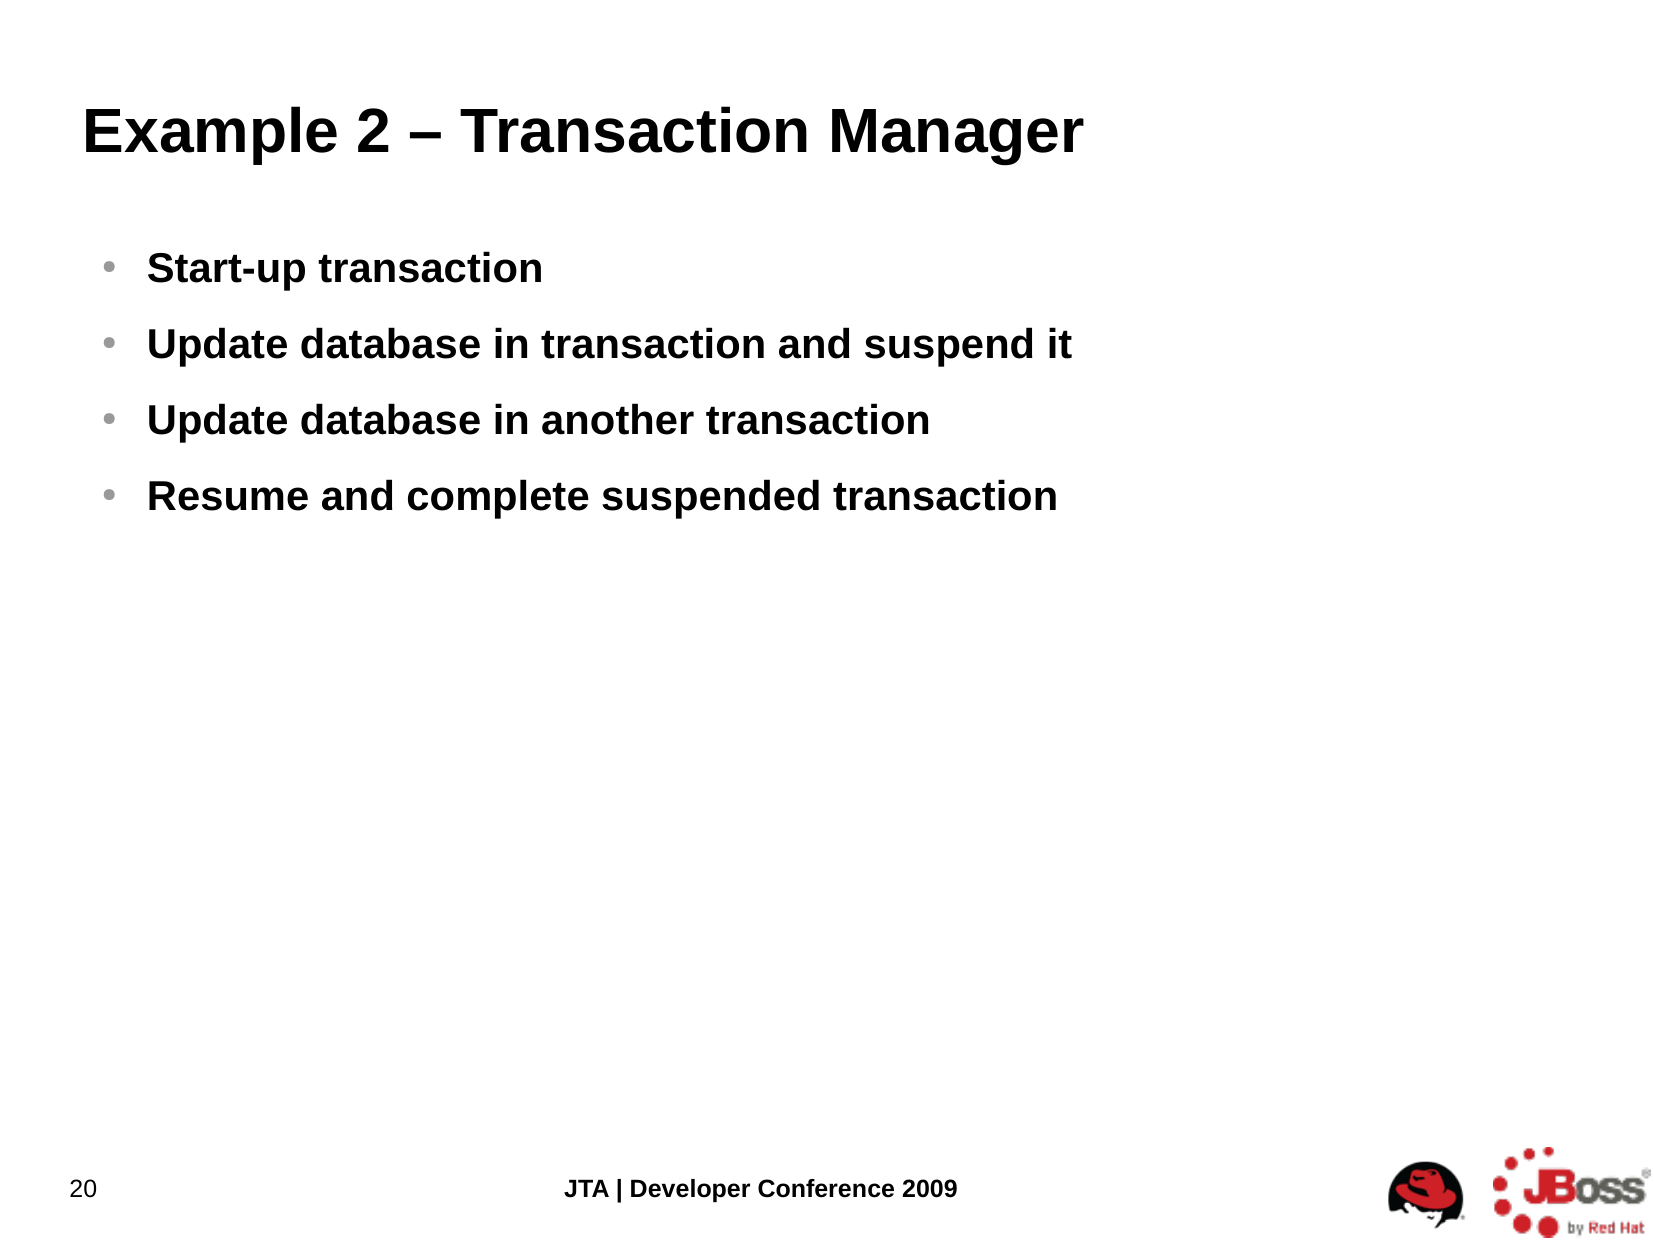

# Example 2 – Transaction Manager
Start-up transaction
Update database in transaction and suspend it
Update database in another transaction
Resume and complete suspended transaction